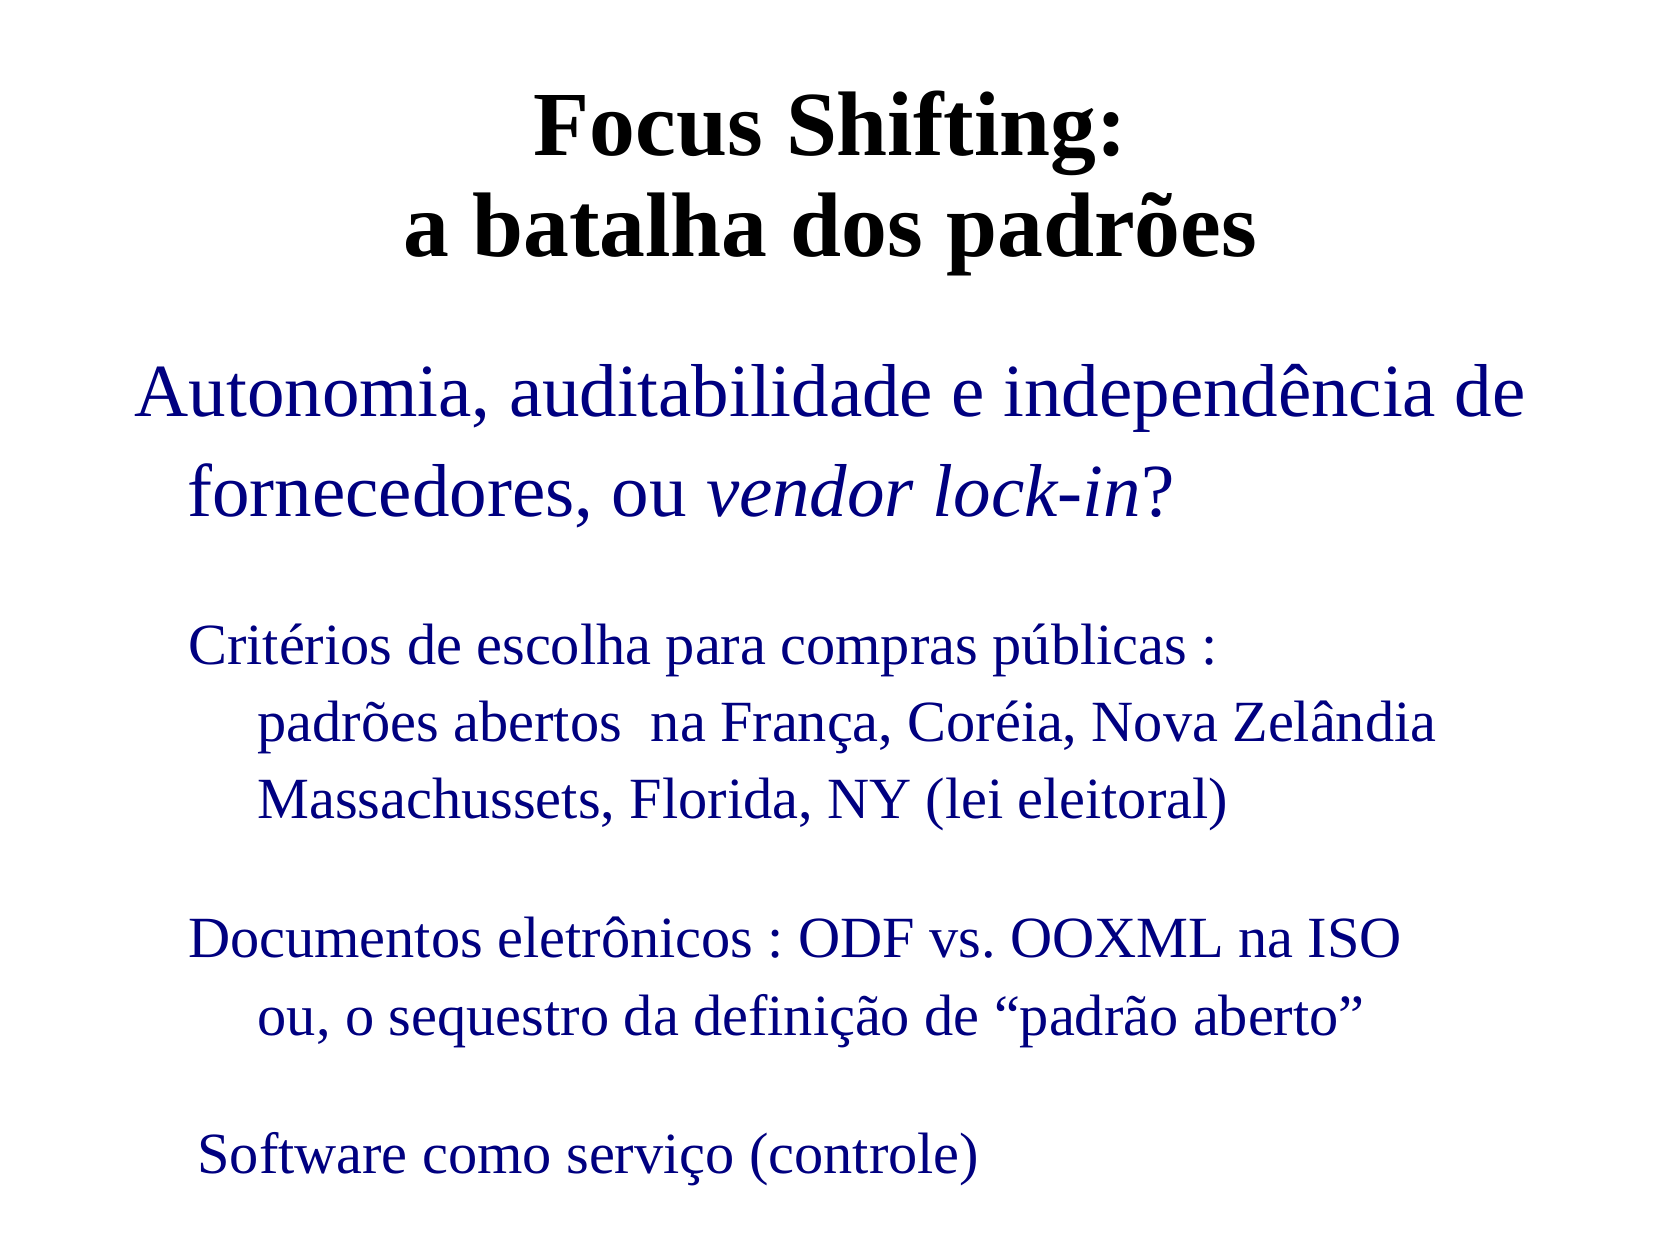

# Focus Shifting: a batalha dos padrões
Autonomia, auditabilidade e independência de fornecedores, ou vendor lock-in?
Critérios de escolha para compras públicas :
padrões abertos na França, Coréia, Nova Zelândia
Massachussets, Florida, NY (lei eleitoral)
Documentos eletrônicos : ODF vs. OOXML na ISO
ou, o sequestro da definição de “padrão aberto”
Software como serviço (controle)